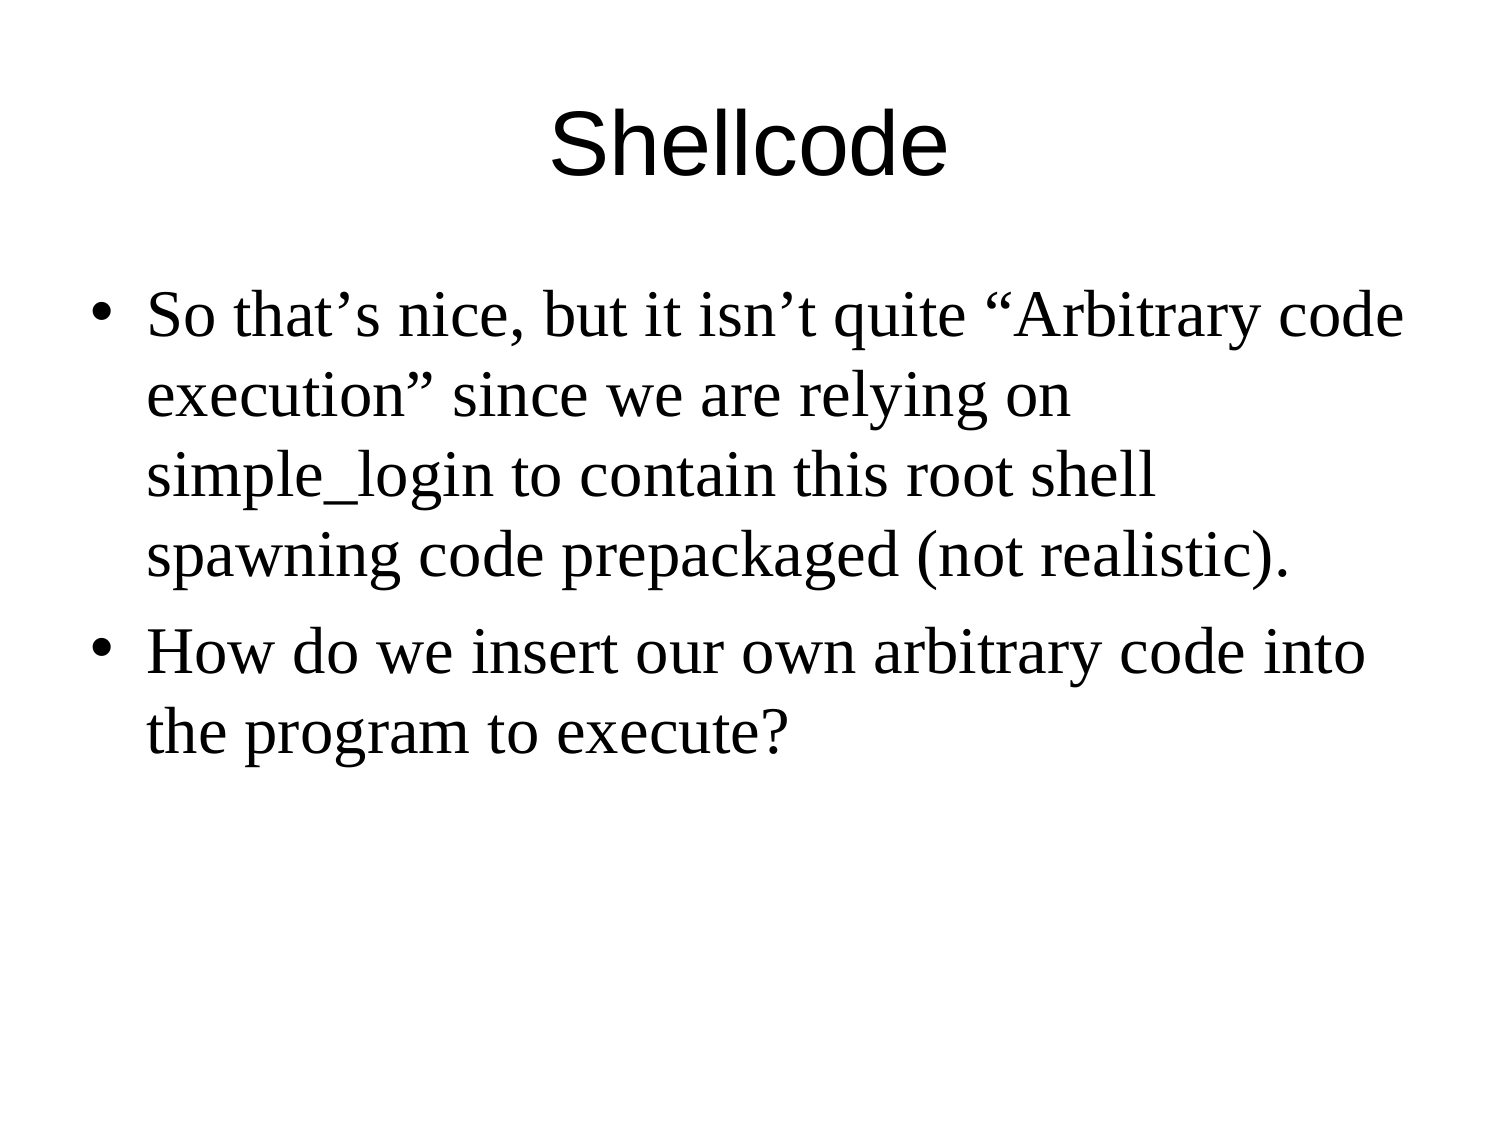

# Shellcode
So that’s nice, but it isn’t quite “Arbitrary code execution” since we are relying on simple_login to contain this root shell spawning code prepackaged (not realistic).
How do we insert our own arbitrary code into the program to execute?